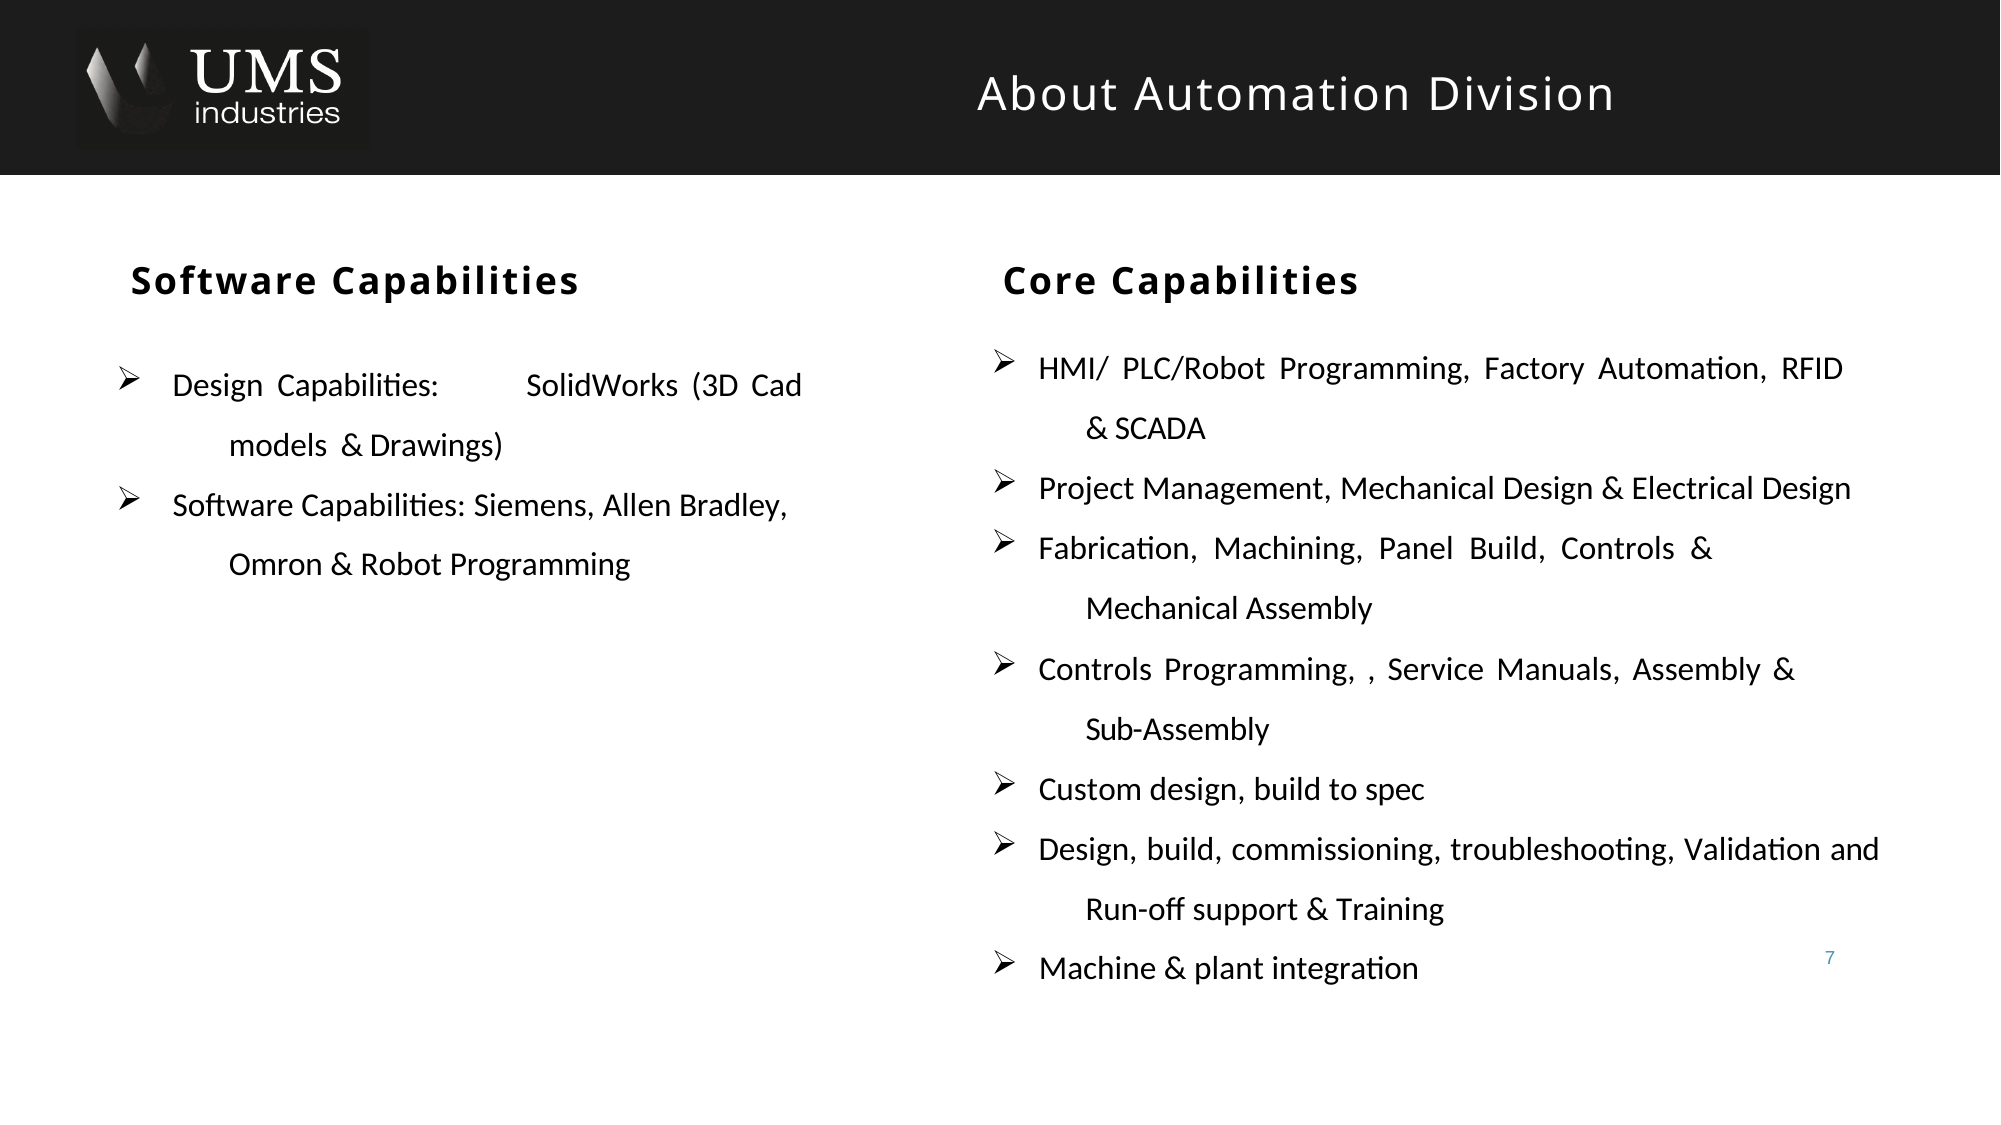

# ABOUT AUTOMATION DIVISION
About Automation Division
Software Capabilities
Core Capabilities
HMI/ PLC/Robot Programming, Factory Automation, RFID & SCADA
Project Management, Mechanical Design & Electrical Design
Fabrication, Machining, Panel Build, Controls & Mechanical Assembly
Design Capabilities:	SolidWorks (3D Cad models & Drawings)
Software Capabilities: Siemens, Allen Bradley, Omron & Robot Programming
Controls Programming, , Service Manuals, Assembly & Sub-Assembly
Custom design, build to spec
Design, build, commissioning, troubleshooting, Validation and Run-off support & Training
7
Machine & plant integration